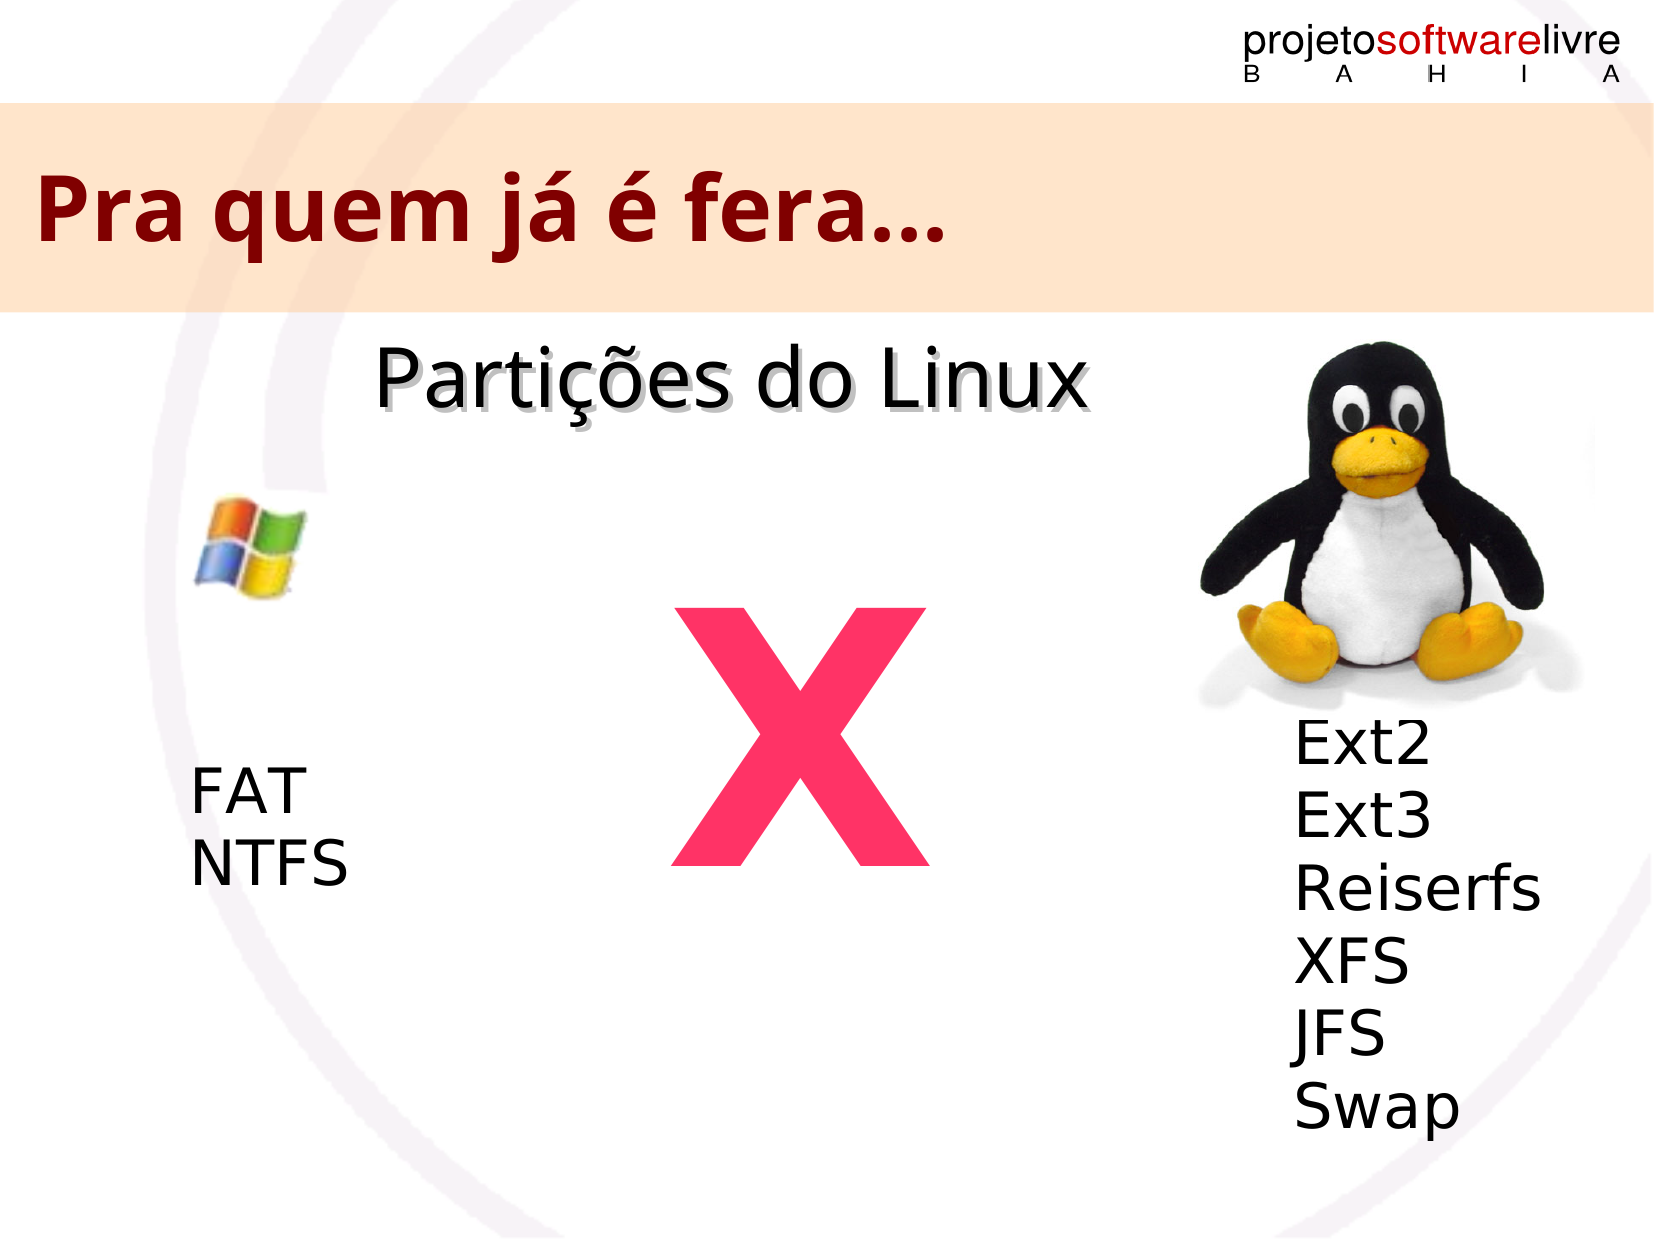

# Pra quem já é fera...
Partições do Linux
X
Ext2
Ext3
Reiserfs
XFS
JFS
Swap
FAT
NTFS